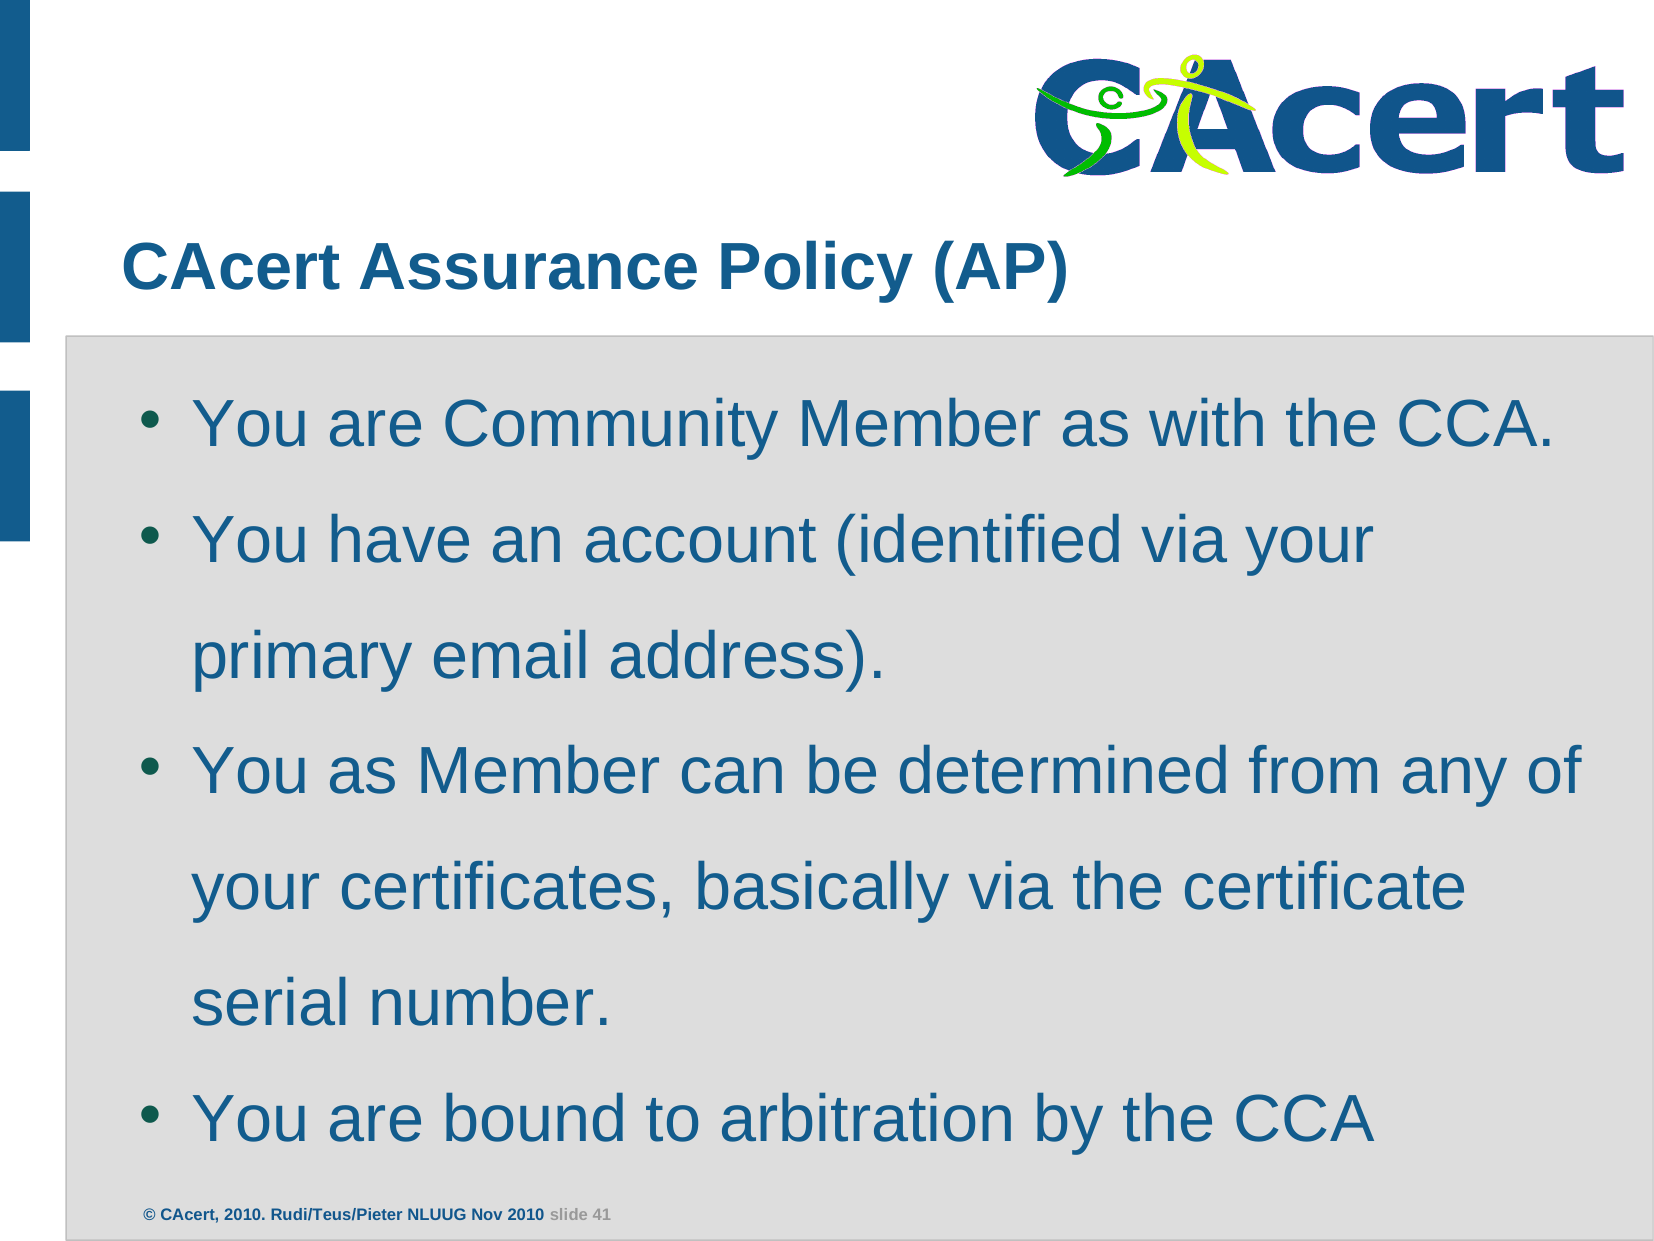

# CAcert Assurance Policy (AP)
You are Community Member as with the CCA.
You have an account (identified via your primary email address).
You as Member can be determined from any of your certificates, basically via the certificate serial number.
You are bound to arbitration by the CCA